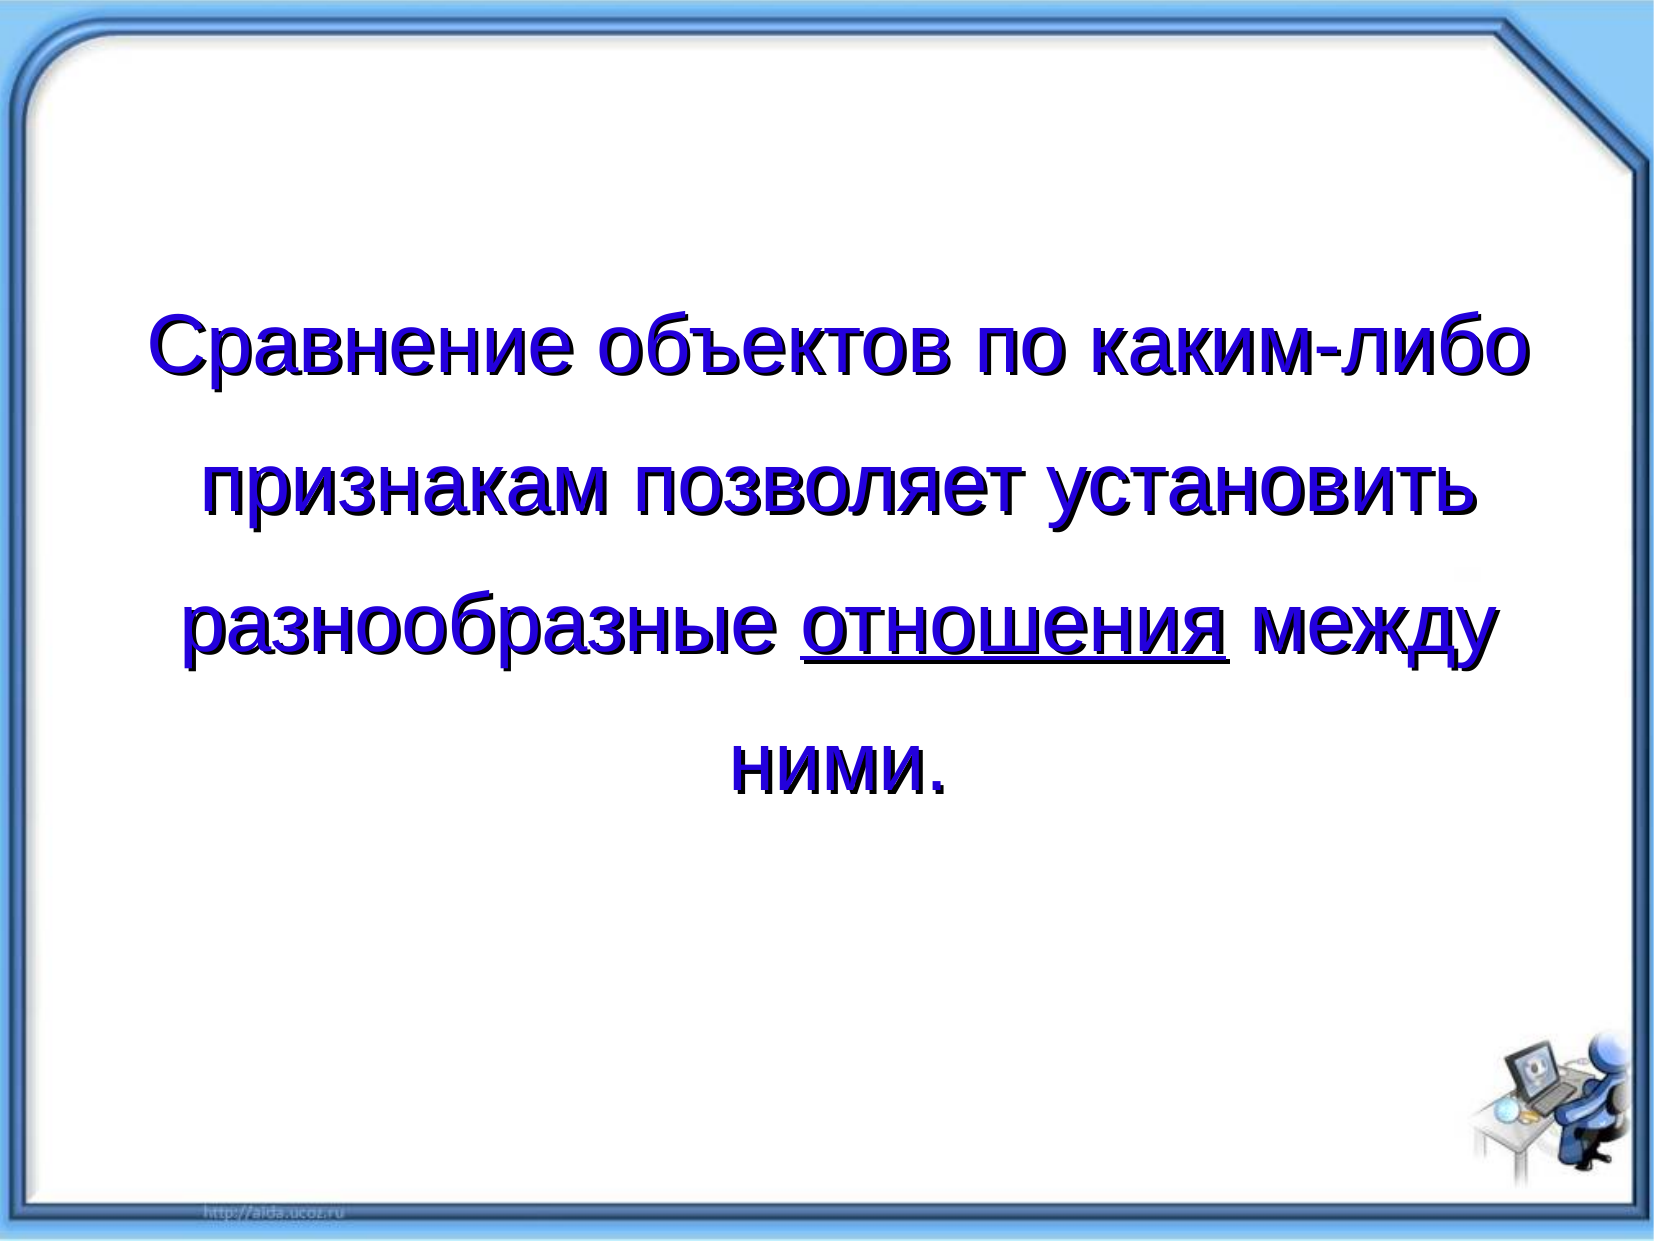

# Сравнение объектов по каким-либо признакам позволяет установить разнообразные отношения между ними.